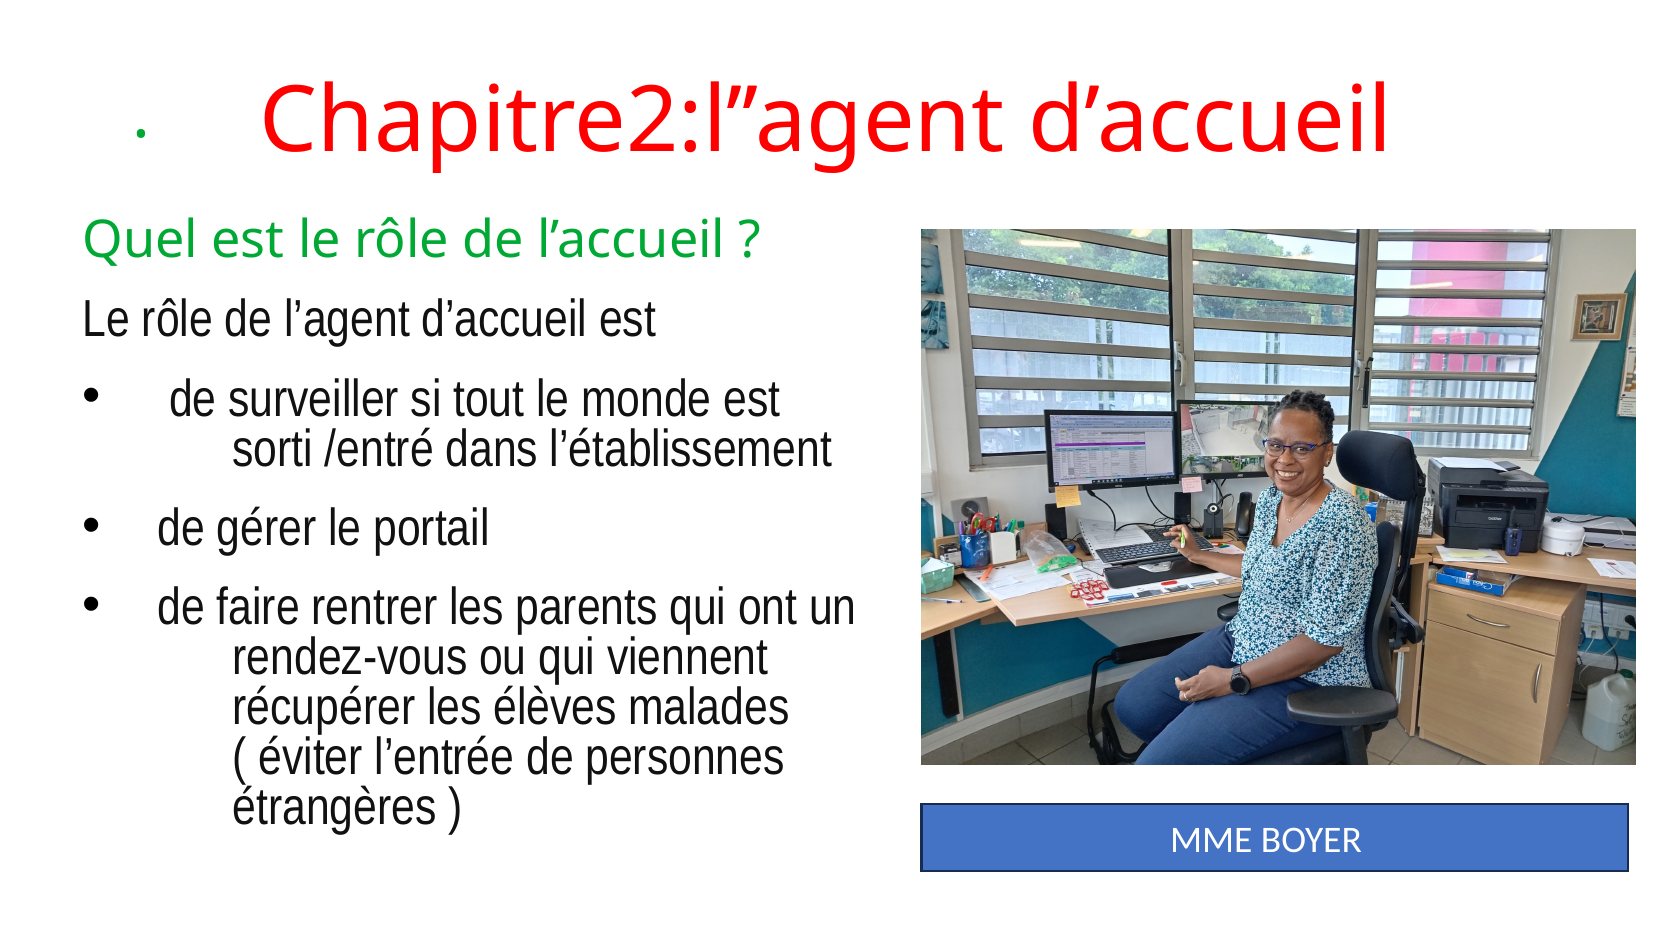

# Chapitre2:l’’agent d’accueil
.
Quel est le rôle de l’accueil ?
Le rôle de l’agent d’accueil est
 de surveiller si tout le monde est sorti /entré dans l’établissement
de gérer le portail
de faire rentrer les parents qui ont un rendez-vous ou qui viennent récupérer les élèves malades ( éviter l’entrée de personnes étrangères )
MME BOYER